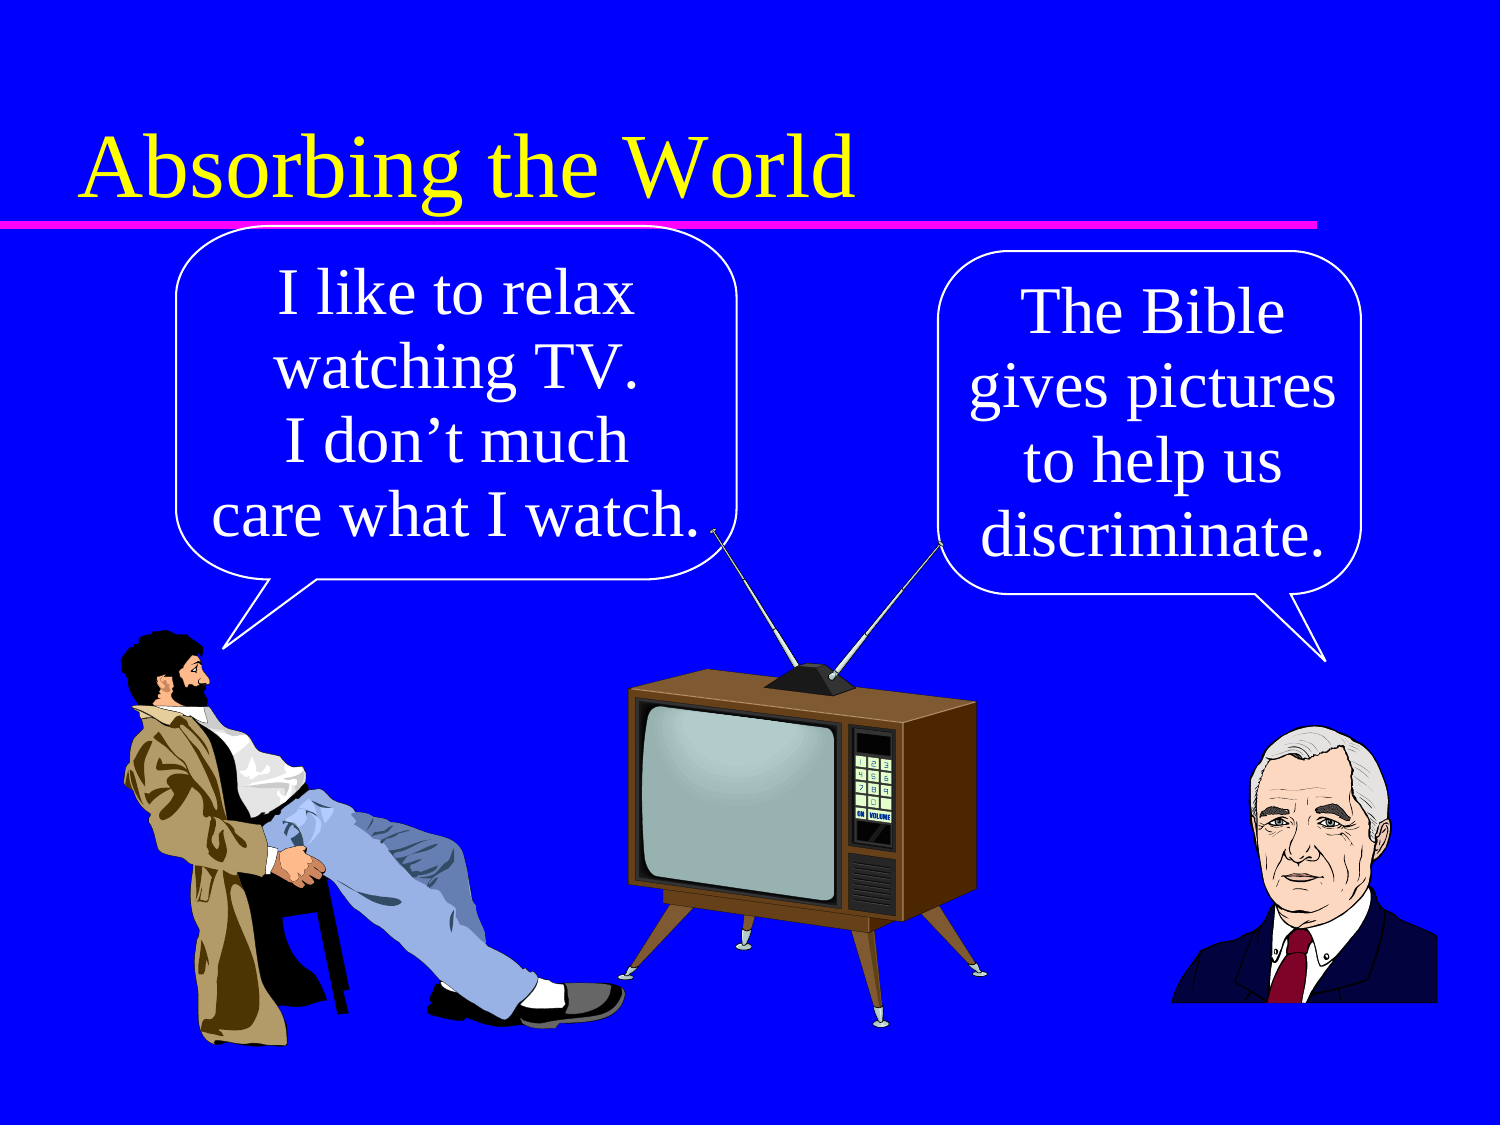

# Absorbing the World
I like to relax
watching TV.
I don’t much
care what I watch.
The Bible
gives pictures
to help us
discriminate.